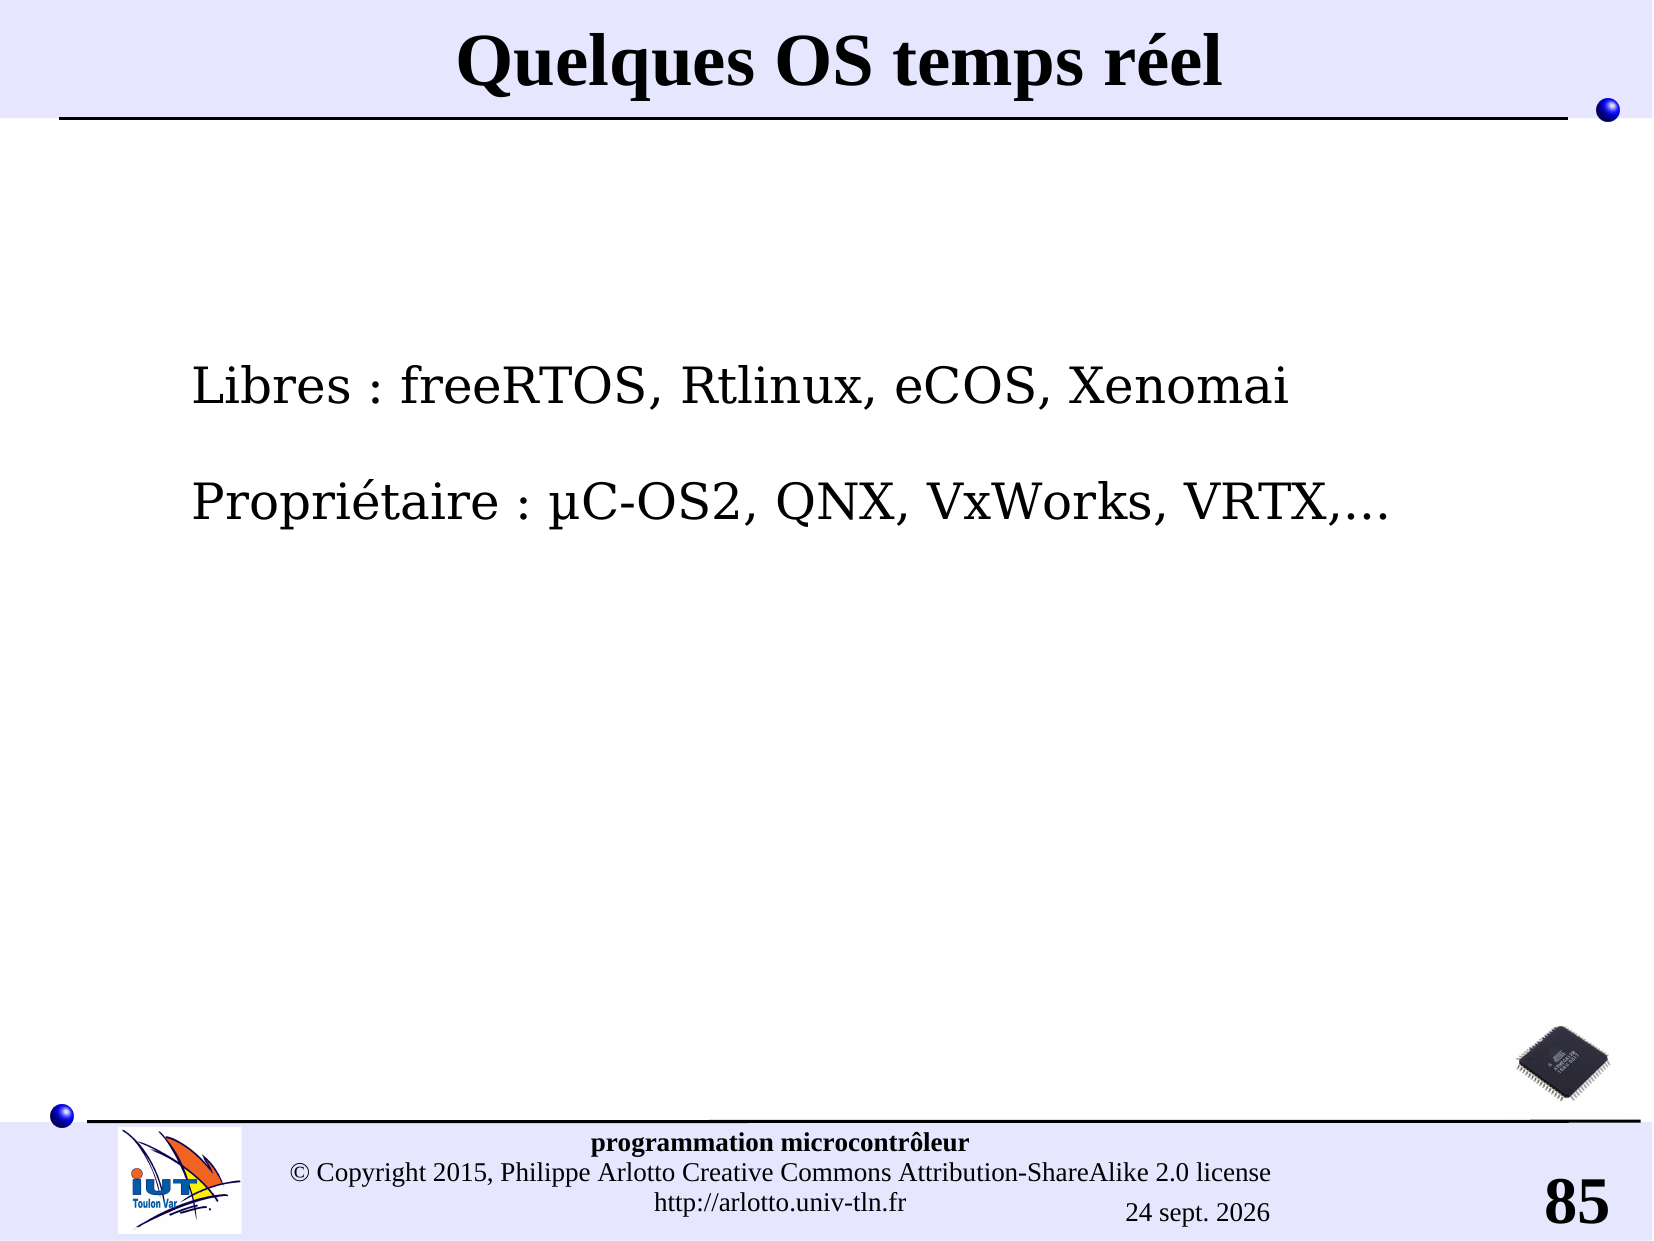

# Quelques OS temps réel
Libres : freeRTOS, Rtlinux, eCOS, Xenomai
Propriétaire : µC-OS2, QNX, VxWorks, VRTX,...